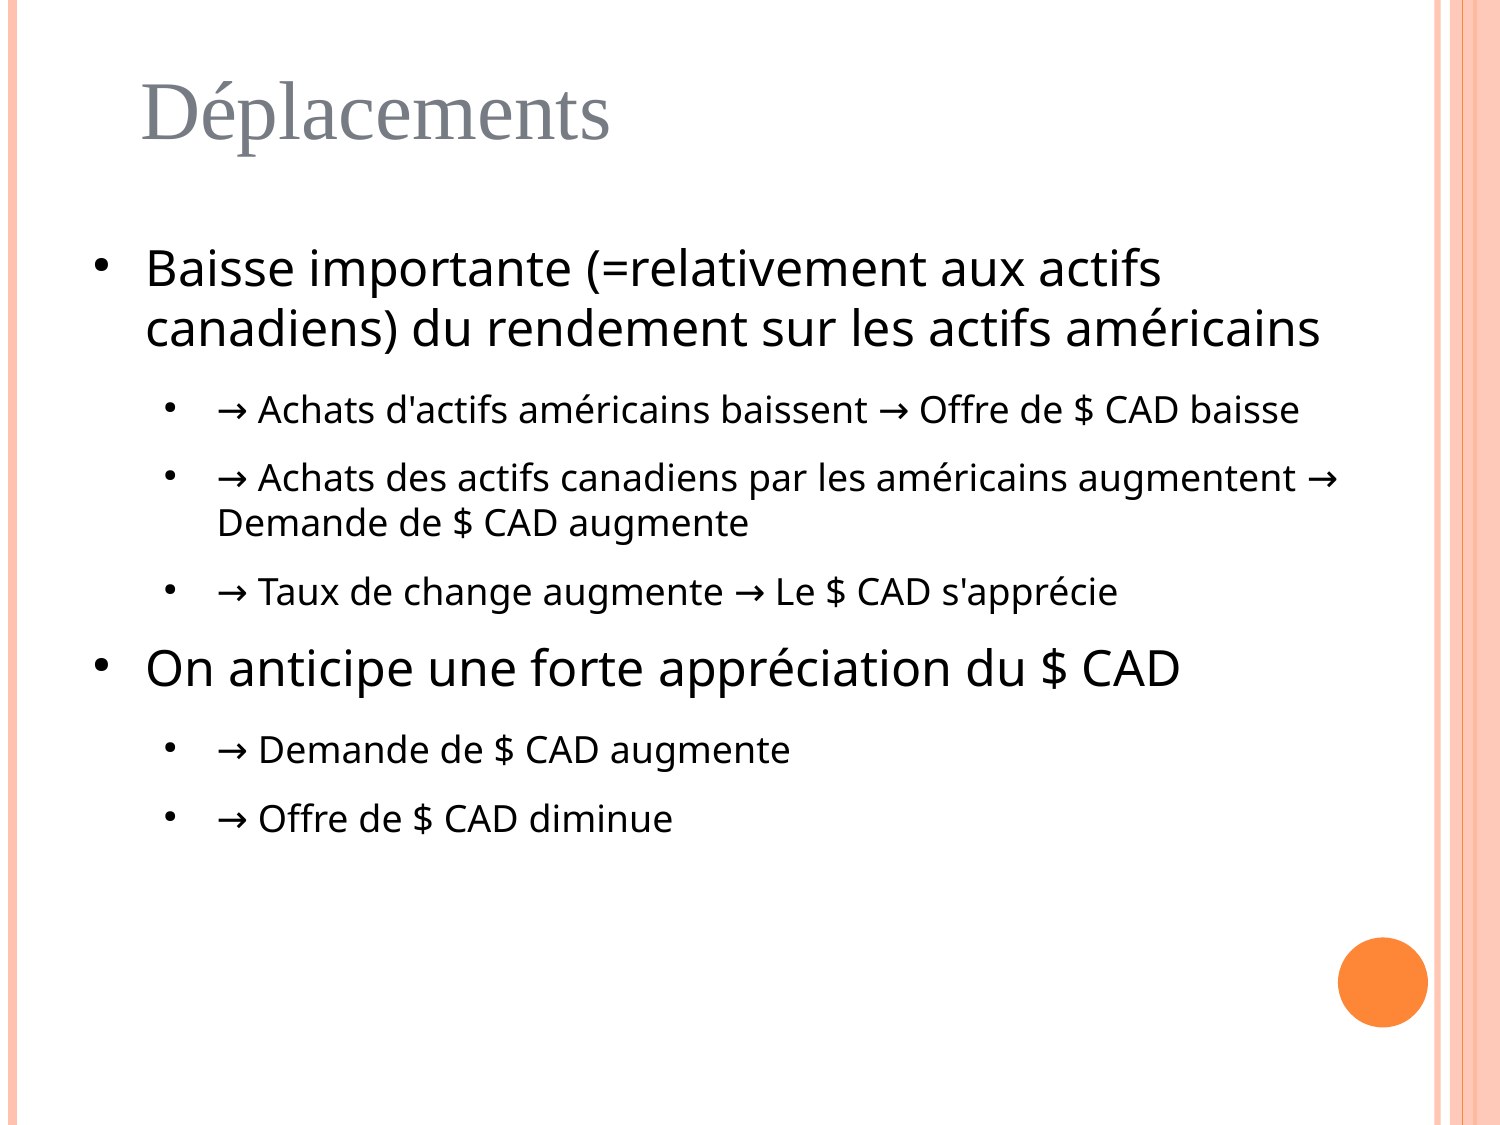

Déplacements
# Baisse importante (=relativement aux actifs canadiens) du rendement sur les actifs américains
→ Achats d'actifs américains baissent → Offre de $ CAD baisse
→ Achats des actifs canadiens par les américains augmentent → Demande de $ CAD augmente
→ Taux de change augmente → Le $ CAD s'apprécie
On anticipe une forte appréciation du $ CAD
→ Demande de $ CAD augmente
→ Offre de $ CAD diminue